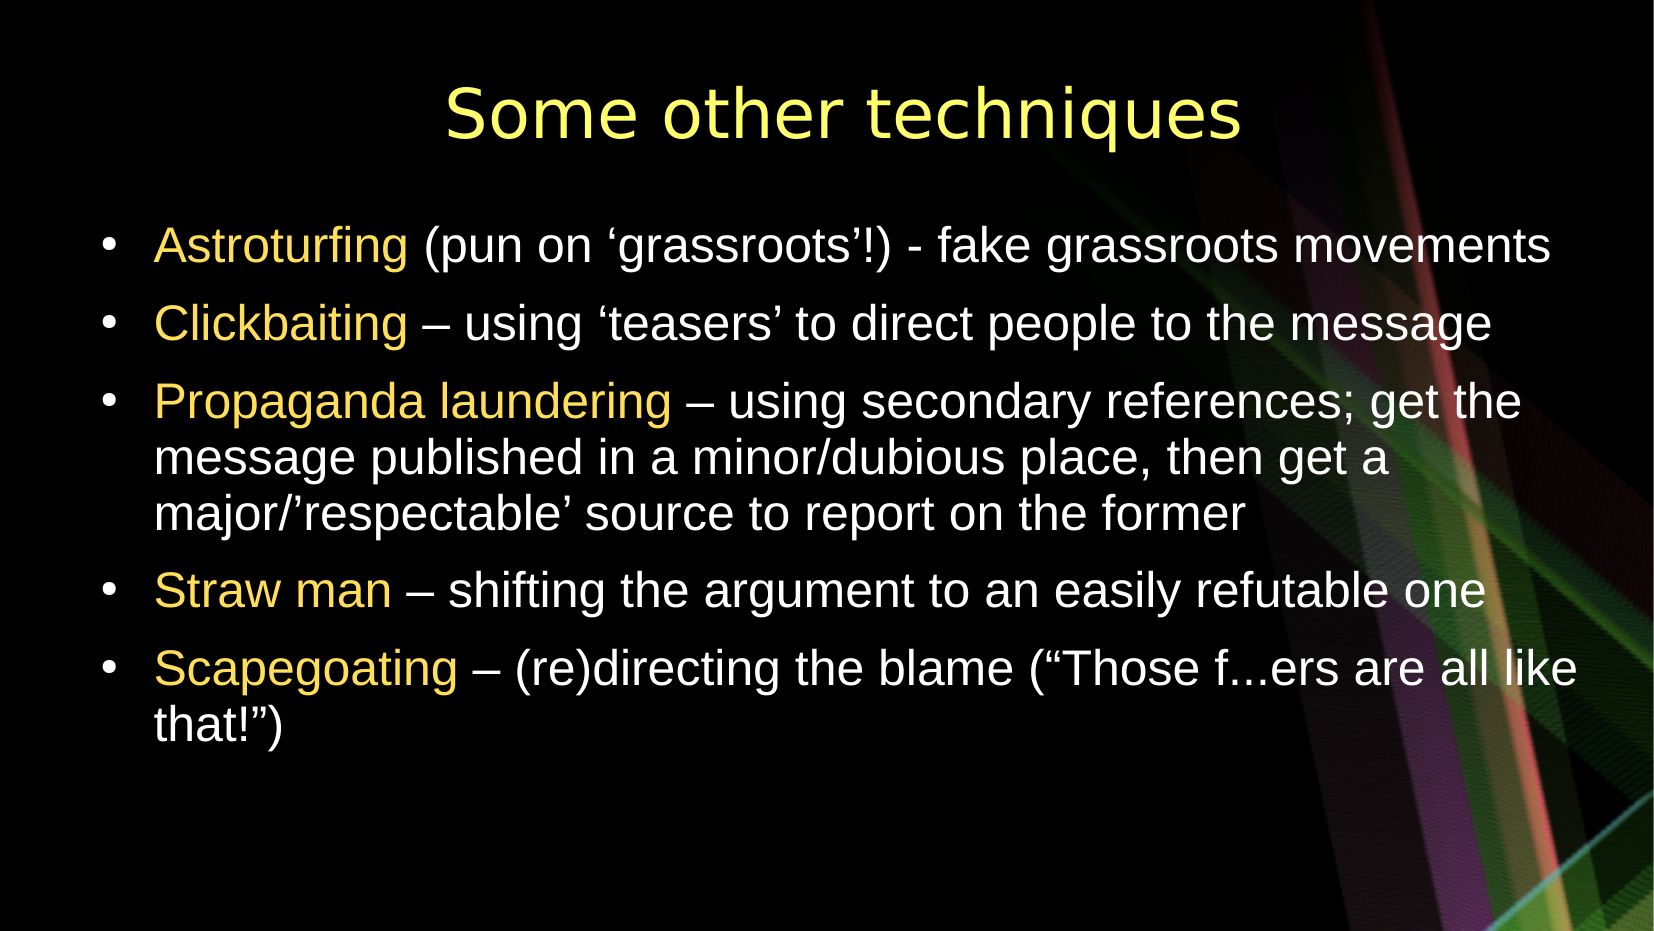

# Some other techniques
Astroturfing (pun on ‘grassroots’!) - fake grassroots movements
Clickbaiting – using ‘teasers’ to direct people to the message
Propaganda laundering – using secondary references; get the message published in a minor/dubious place, then get a major/’respectable’ source to report on the former
Straw man – shifting the argument to an easily refutable one
Scapegoating – (re)directing the blame (“Those f...ers are all like that!”)